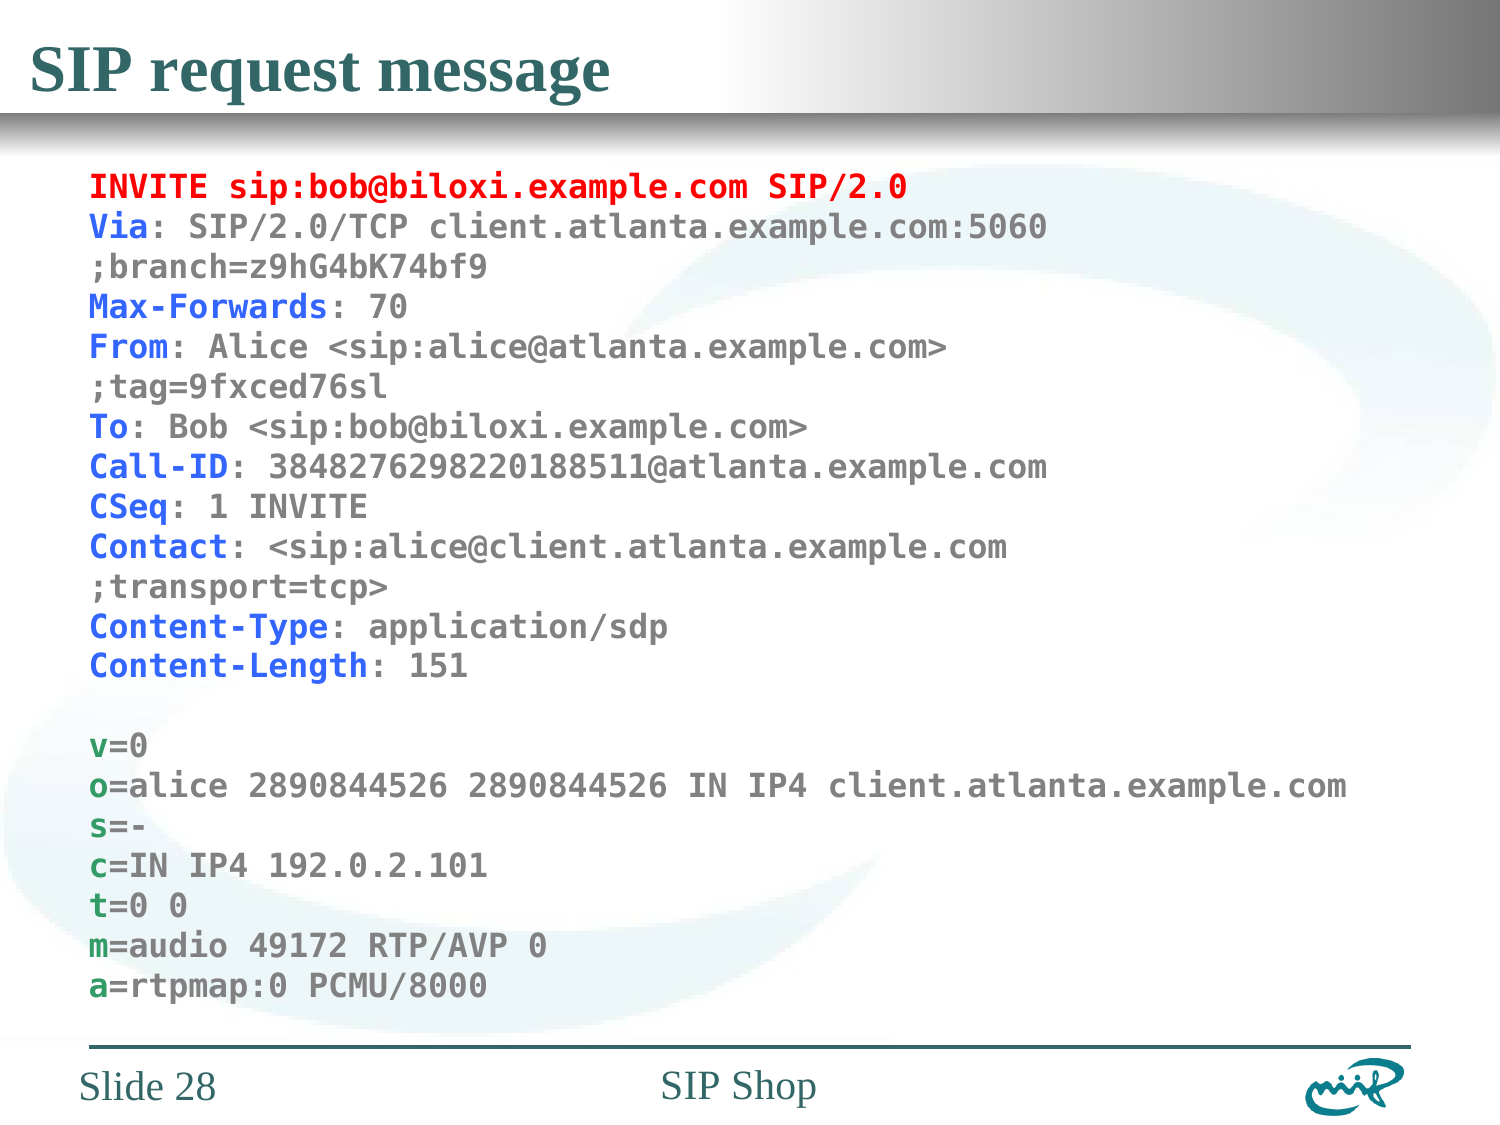

# SIP request message
INVITE sip:bob@biloxi.example.com SIP/2.0
Via: SIP/2.0/TCP client.atlanta.example.com:5060
;branch=z9hG4bK74bf9
Max-Forwards: 70
From: Alice <sip:alice@atlanta.example.com>
;tag=9fxced76sl
To: Bob <sip:bob@biloxi.example.com>
Call-ID: 3848276298220188511@atlanta.example.com
CSeq: 1 INVITE
Contact: <sip:alice@client.atlanta.example.com
;transport=tcp>
Content-Type: application/sdp
Content-Length: 151
v=0
o=alice 2890844526 2890844526 IN IP4 client.atlanta.example.com
s=-
c=IN IP4 192.0.2.101
t=0 0
m=audio 49172 RTP/AVP 0
a=rtpmap:0 PCMU/8000
28